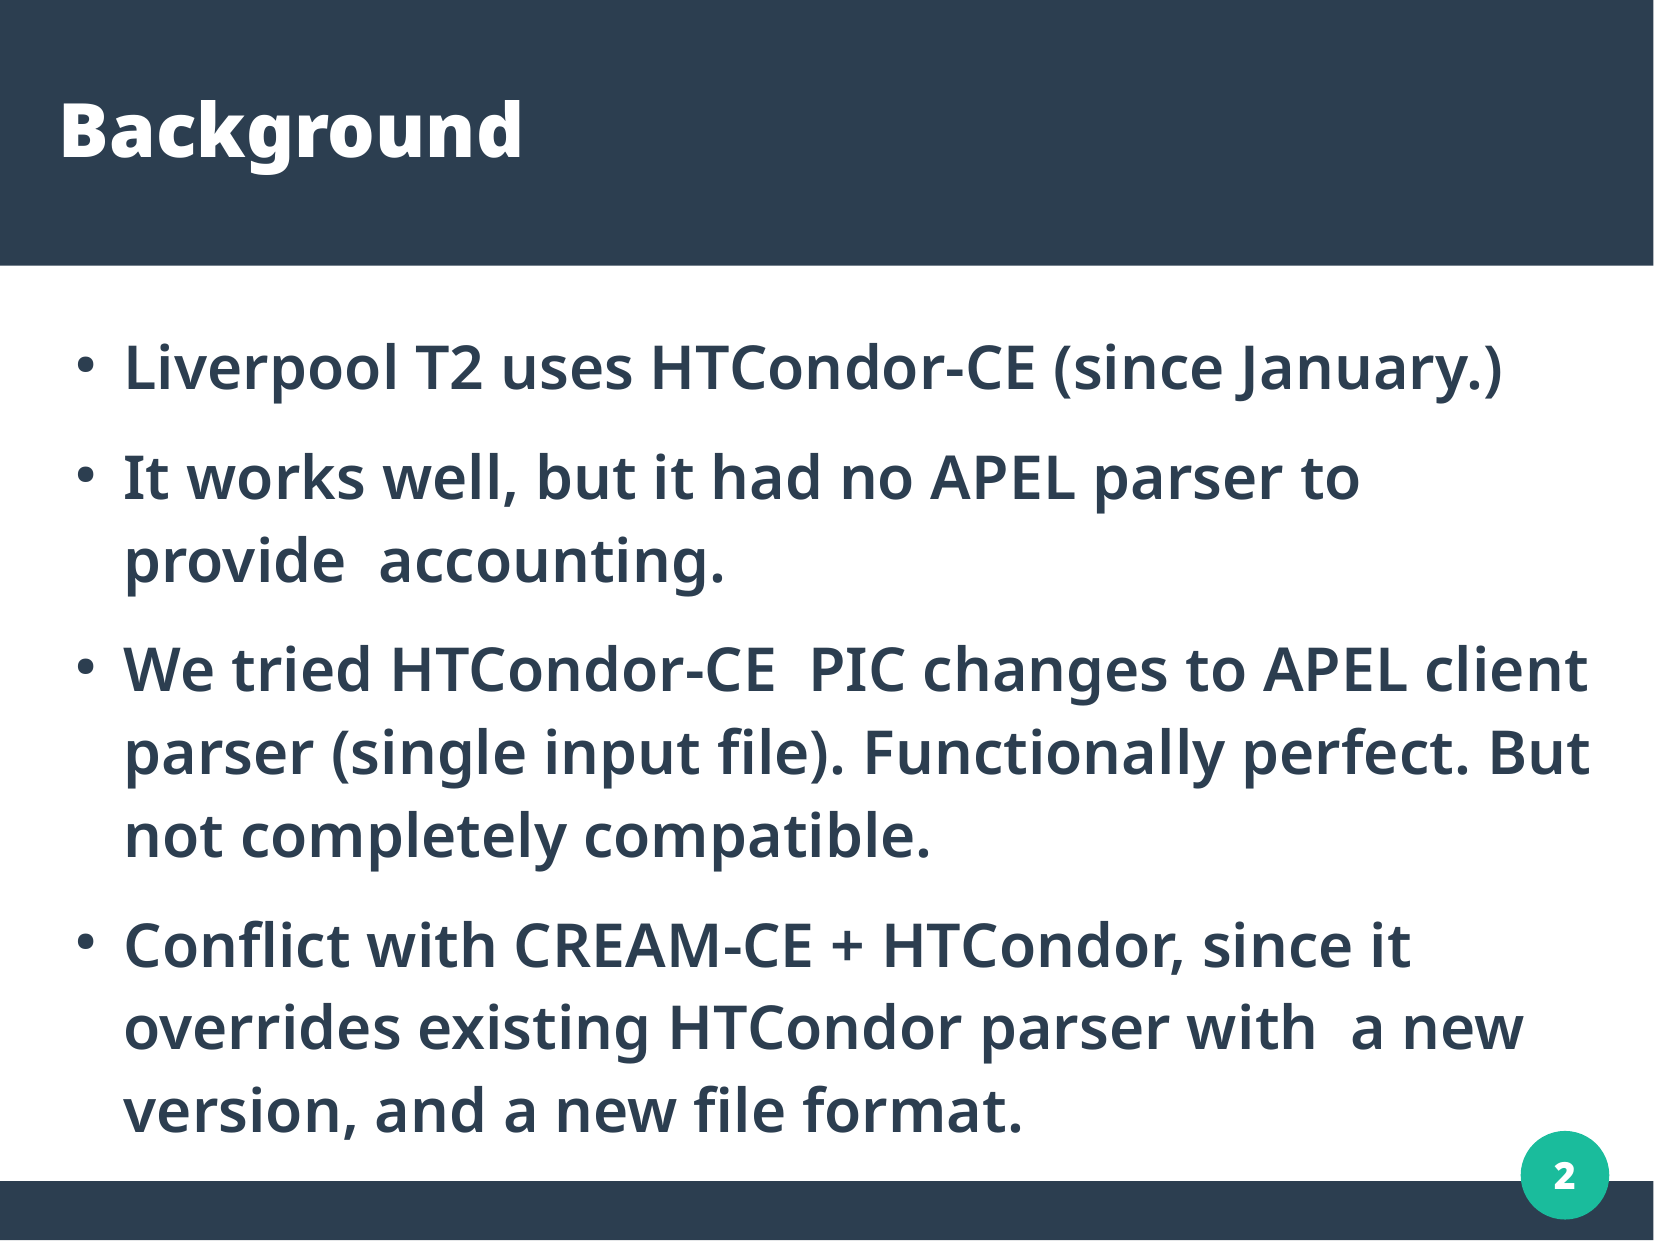

# Background
Liverpool T2 uses HTCondor-CE (since January.)
It works well, but it had no APEL parser to provide accounting.
We tried HTCondor-CE PIC changes to APEL client parser (single input file). Functionally perfect. But not completely compatible.
Conflict with CREAM-CE + HTCondor, since it overrides existing HTCondor parser with a new version, and a new file format.
2